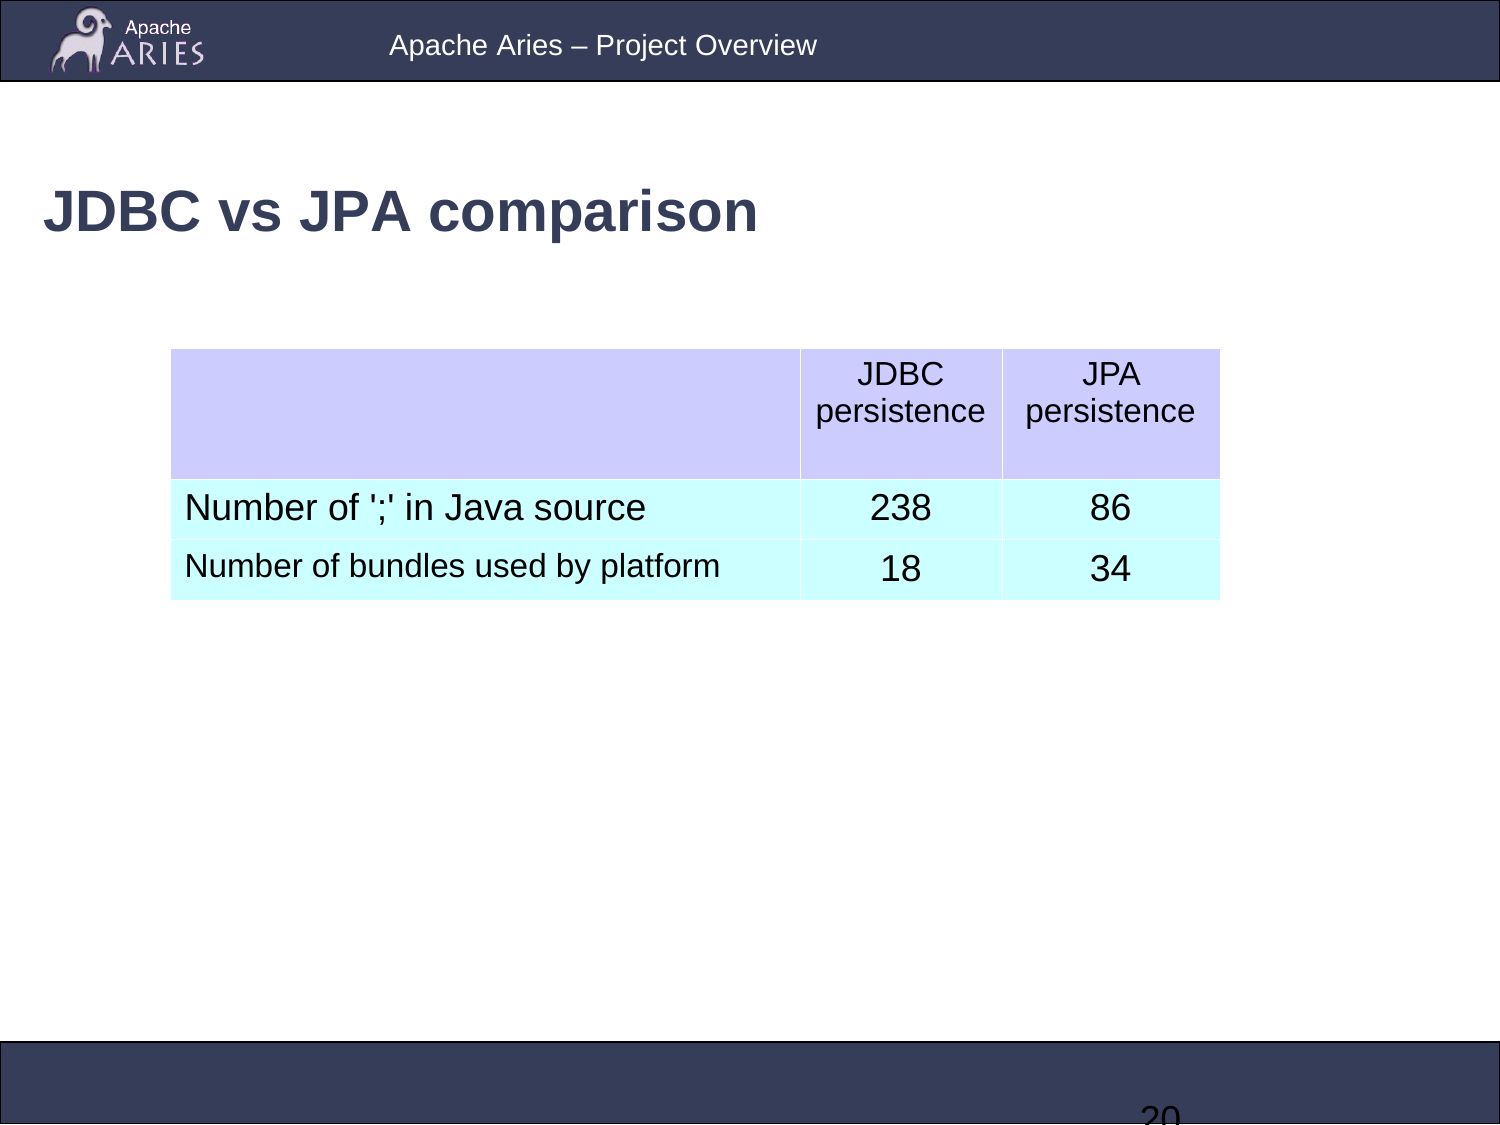

# JDBC vs JPA comparison
| | JDBC persistence | JPA persistence |
| --- | --- | --- |
| Number of ';' in Java source | 238 | 86 |
| Number of bundles used by platform | 18 | 34 |
20